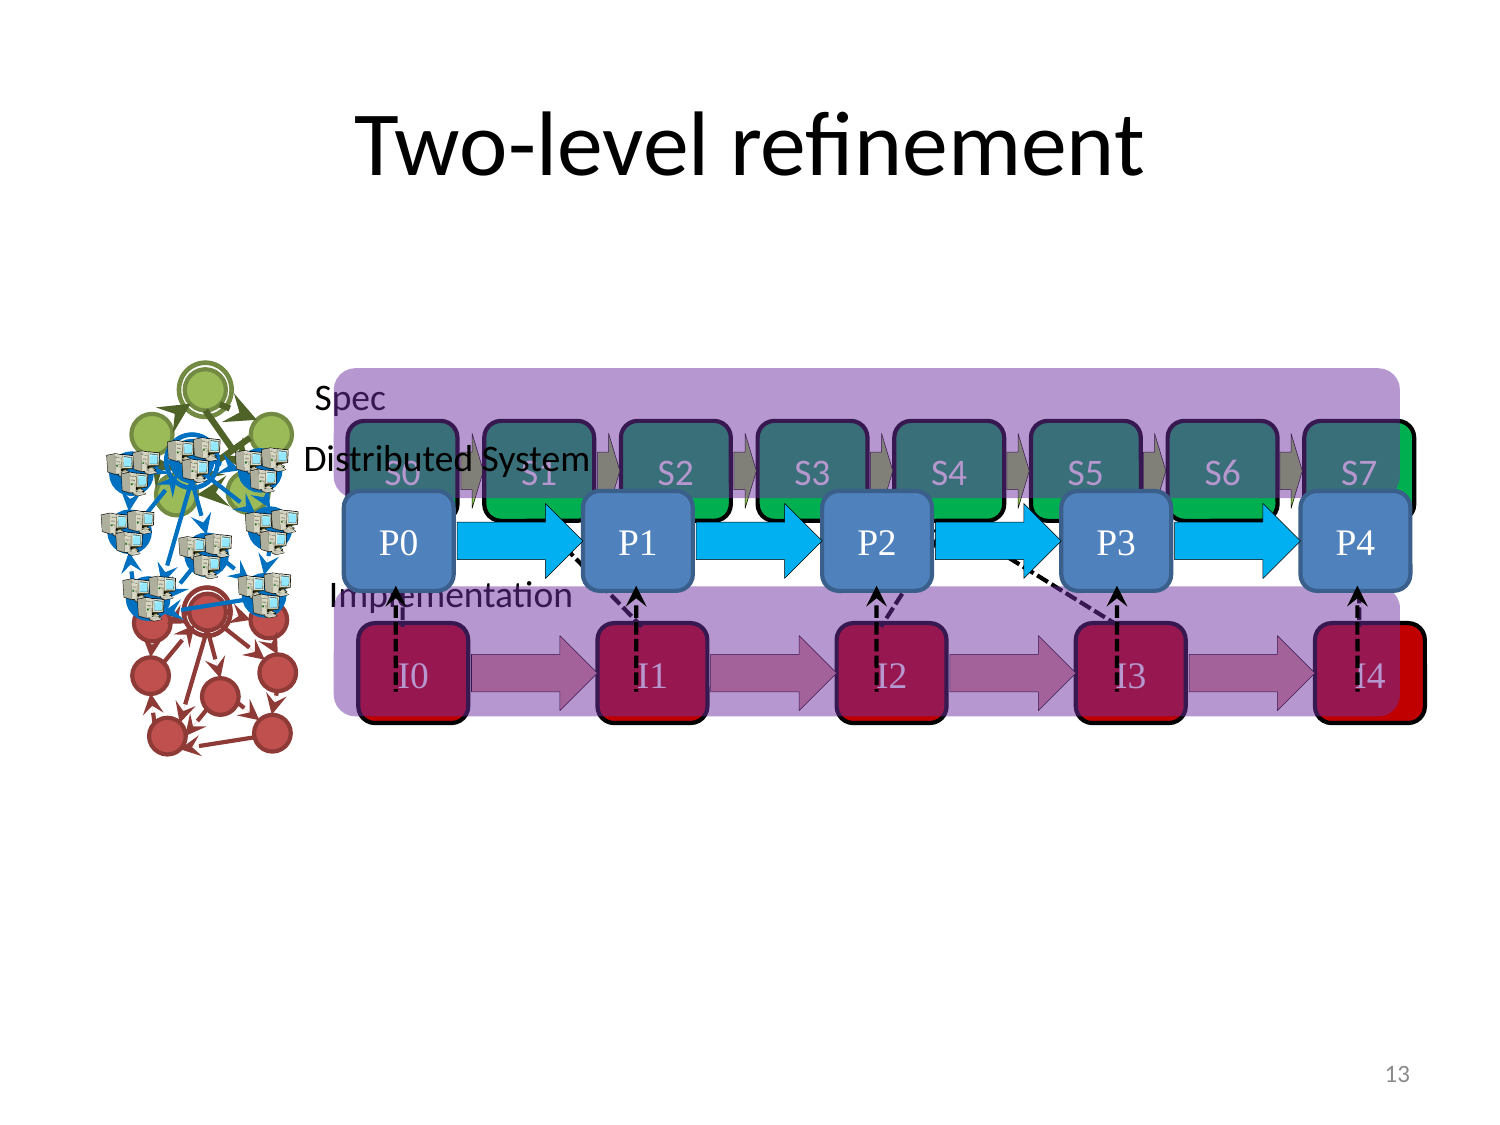

# Two-level refinement
Spec
S0
S1
S2
S3
S4
S5
S6
S7
Distributed System
P0
P1
P2
P3
P4
Implementation
I0
I1
I2
I3
I4